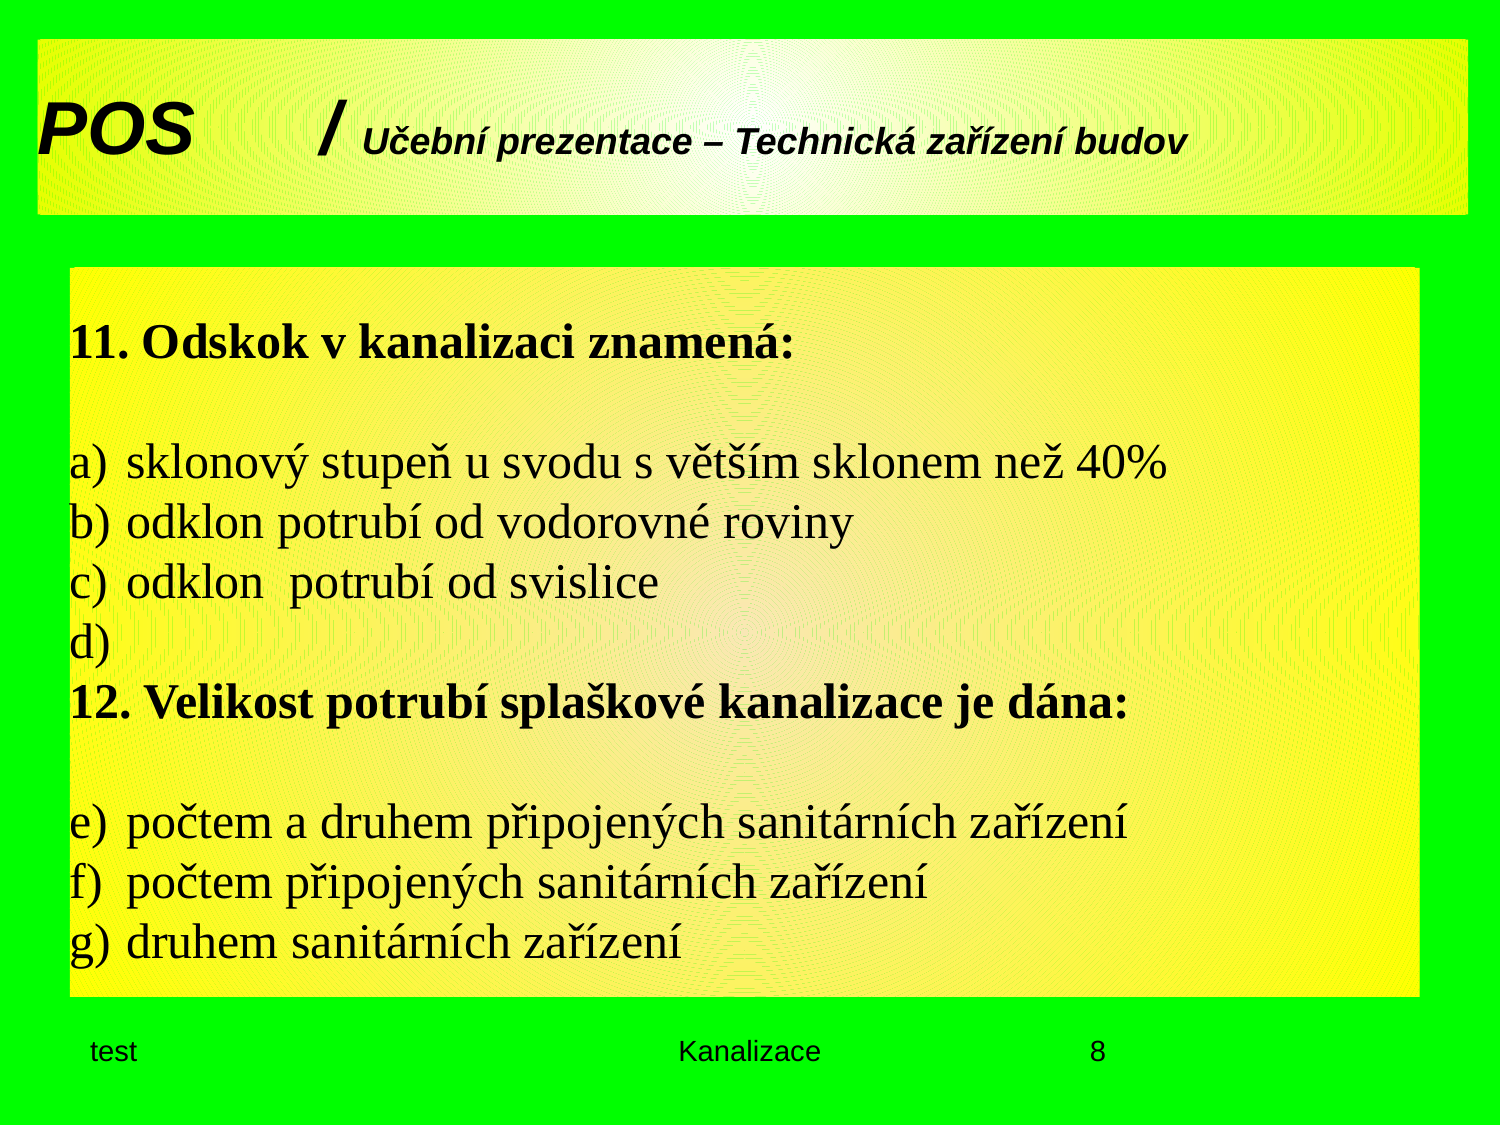

POS / Učební prezentace – Technická zařízení budov
11. Odskok v kanalizaci znamená:
sklonový stupeň u svodu s větším sklonem než 40%
odklon potrubí od vodorovné roviny
odklon potrubí od svislice
12. Velikost potrubí splaškové kanalizace je dána:
počtem a druhem připojených sanitárních zařízení
počtem připojených sanitárních zařízení
druhem sanitárních zařízení
test
Kanalizace